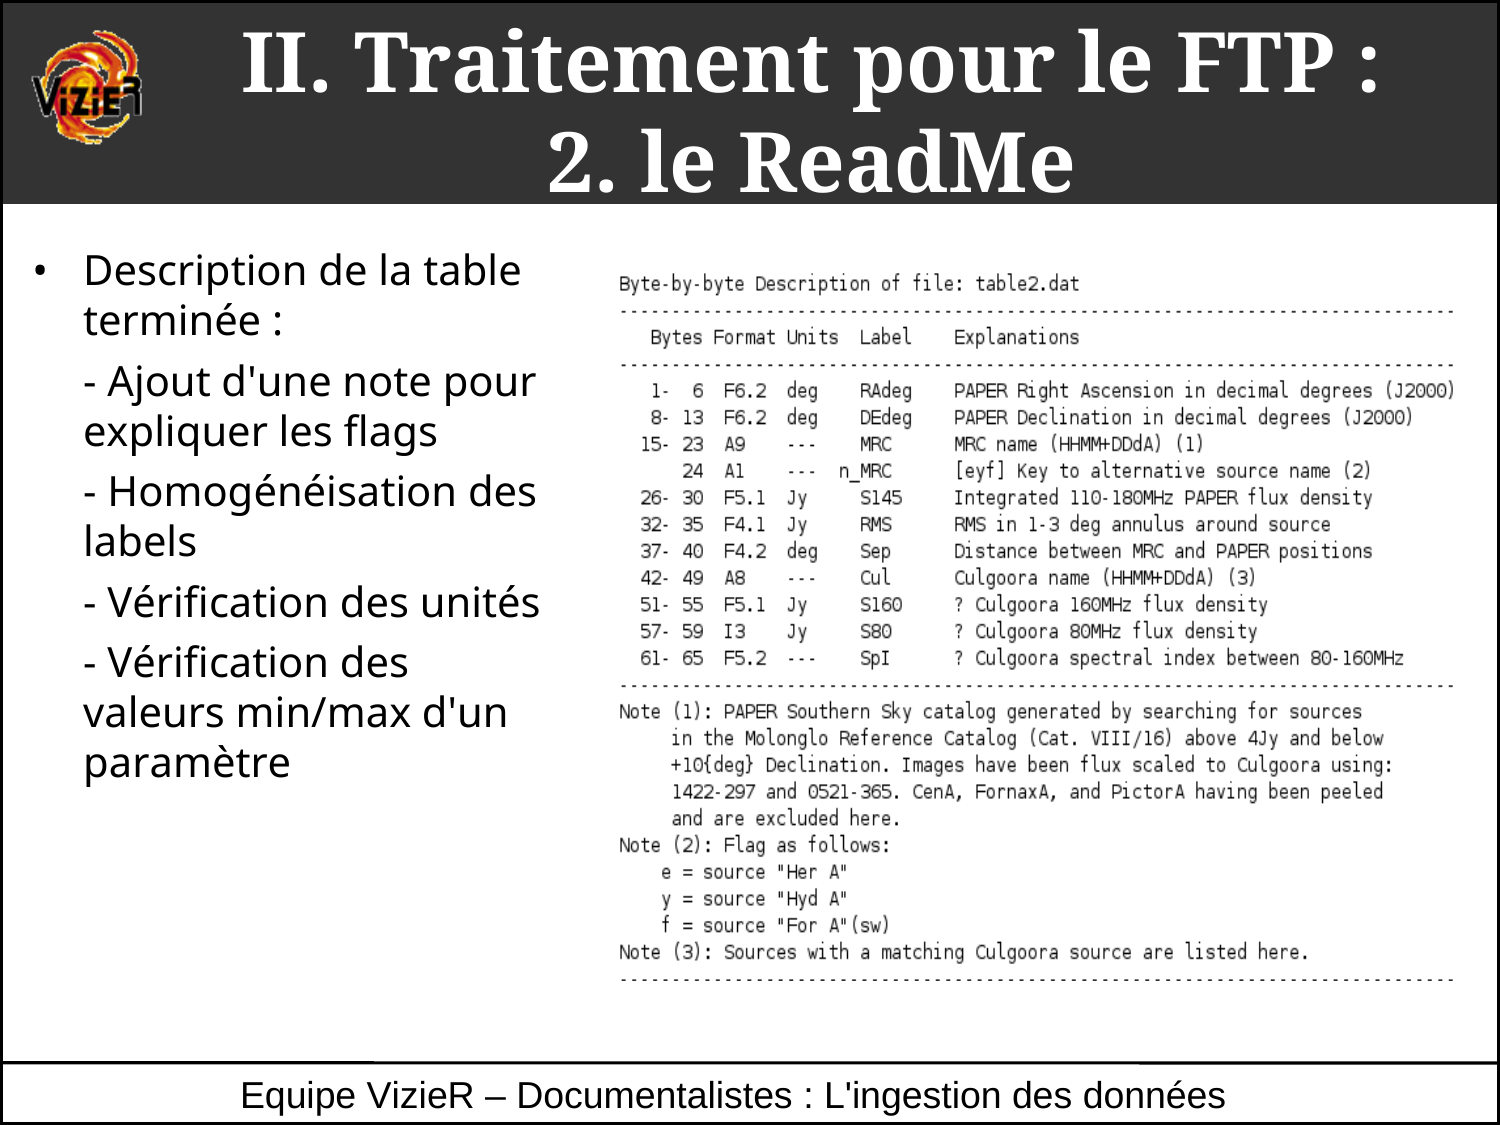

# II. Traitement pour le FTP : 2. le ReadMe
Description de la table terminée :
- Ajout d'une note pour expliquer les flags
- Homogénéisation des labels
- Vérification des unités
- Vérification des valeurs min/max d'un paramètre